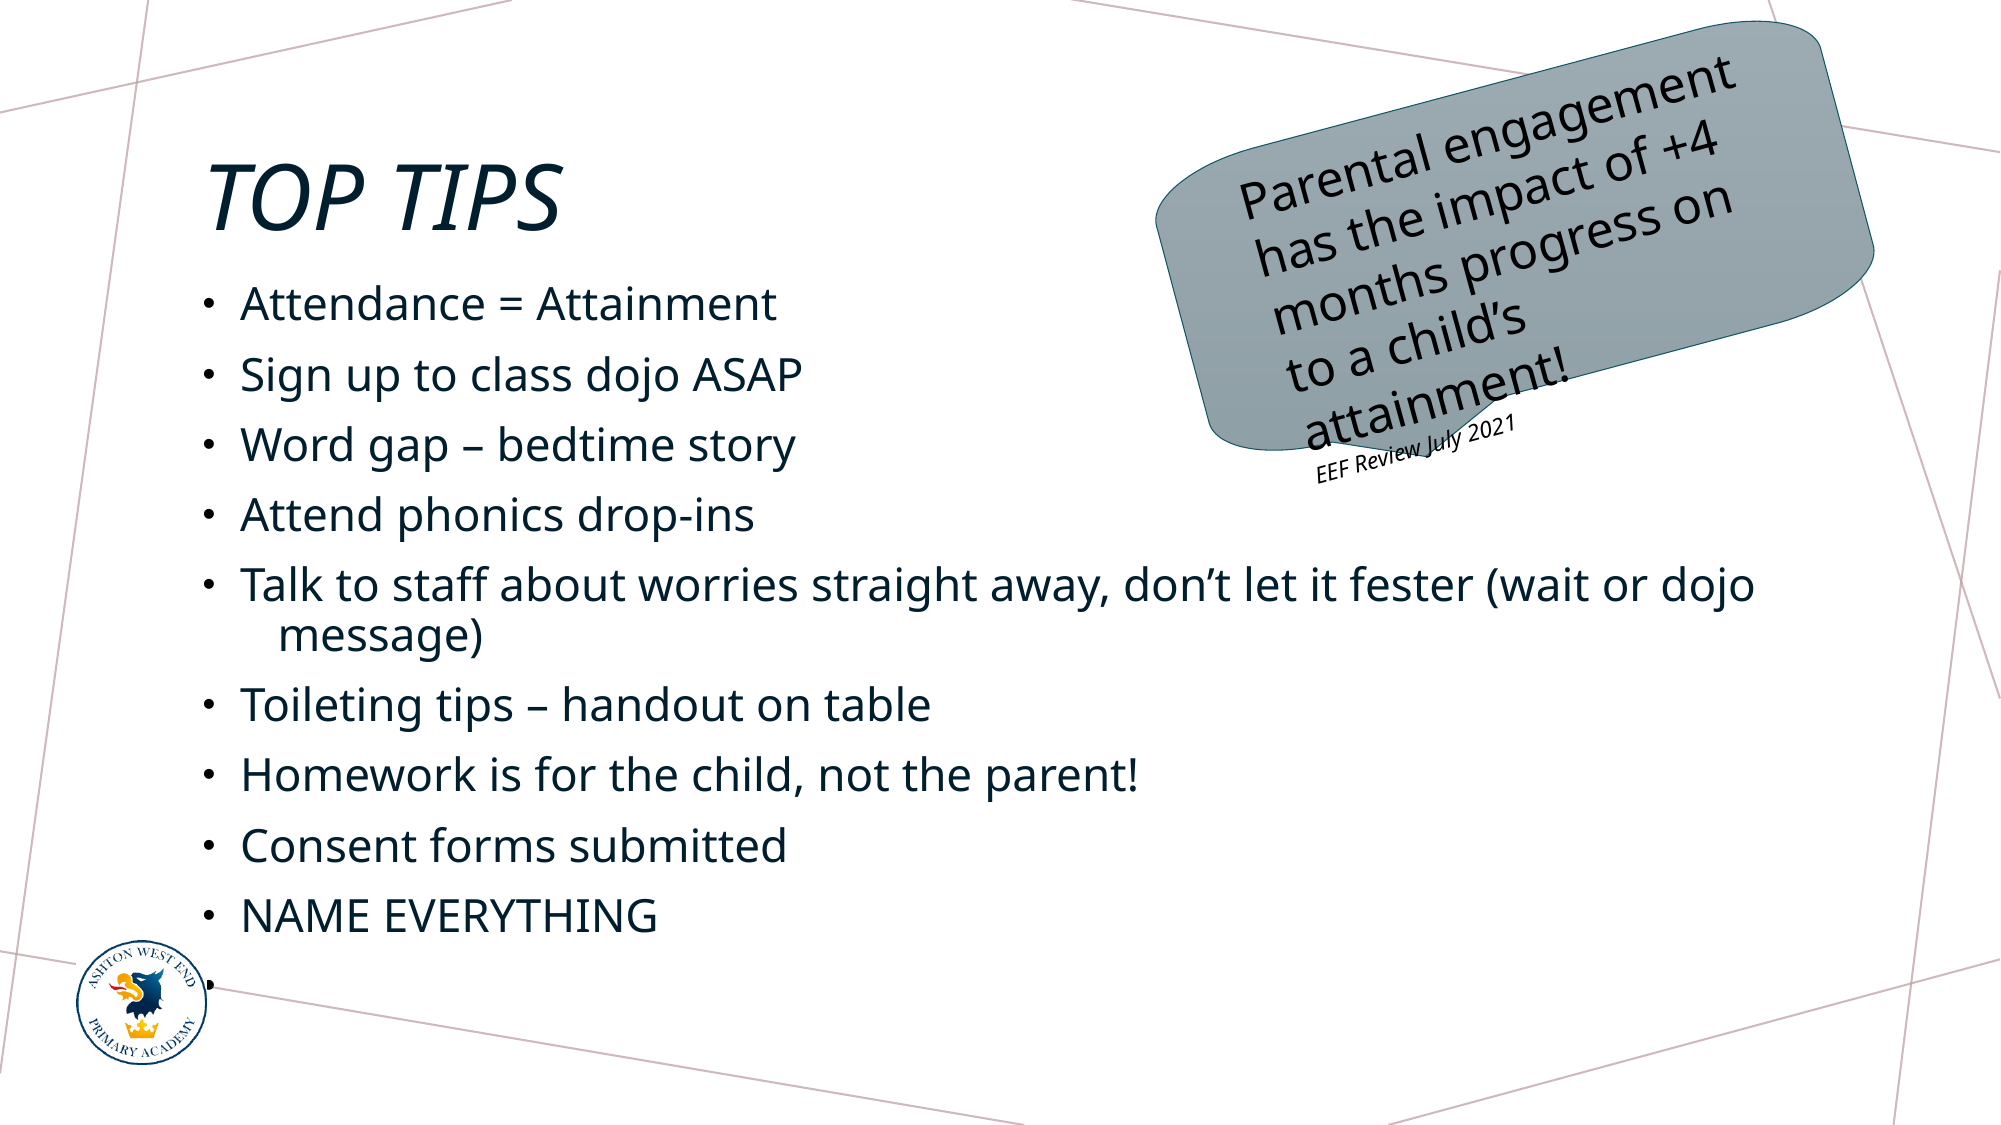

# Top tips
Parental engagement has the impact of +4 months progress on to a child’s attainment!
EEF Review July 2021
Attendance = Attainment
Sign up to class dojo ASAP
Word gap – bedtime story
Attend phonics drop-ins
Talk to staff about worries straight away, don’t let it fester (wait or dojo message)
Toileting tips – handout on table
Homework is for the child, not the parent!
Consent forms submitted
NAME EVERYTHING